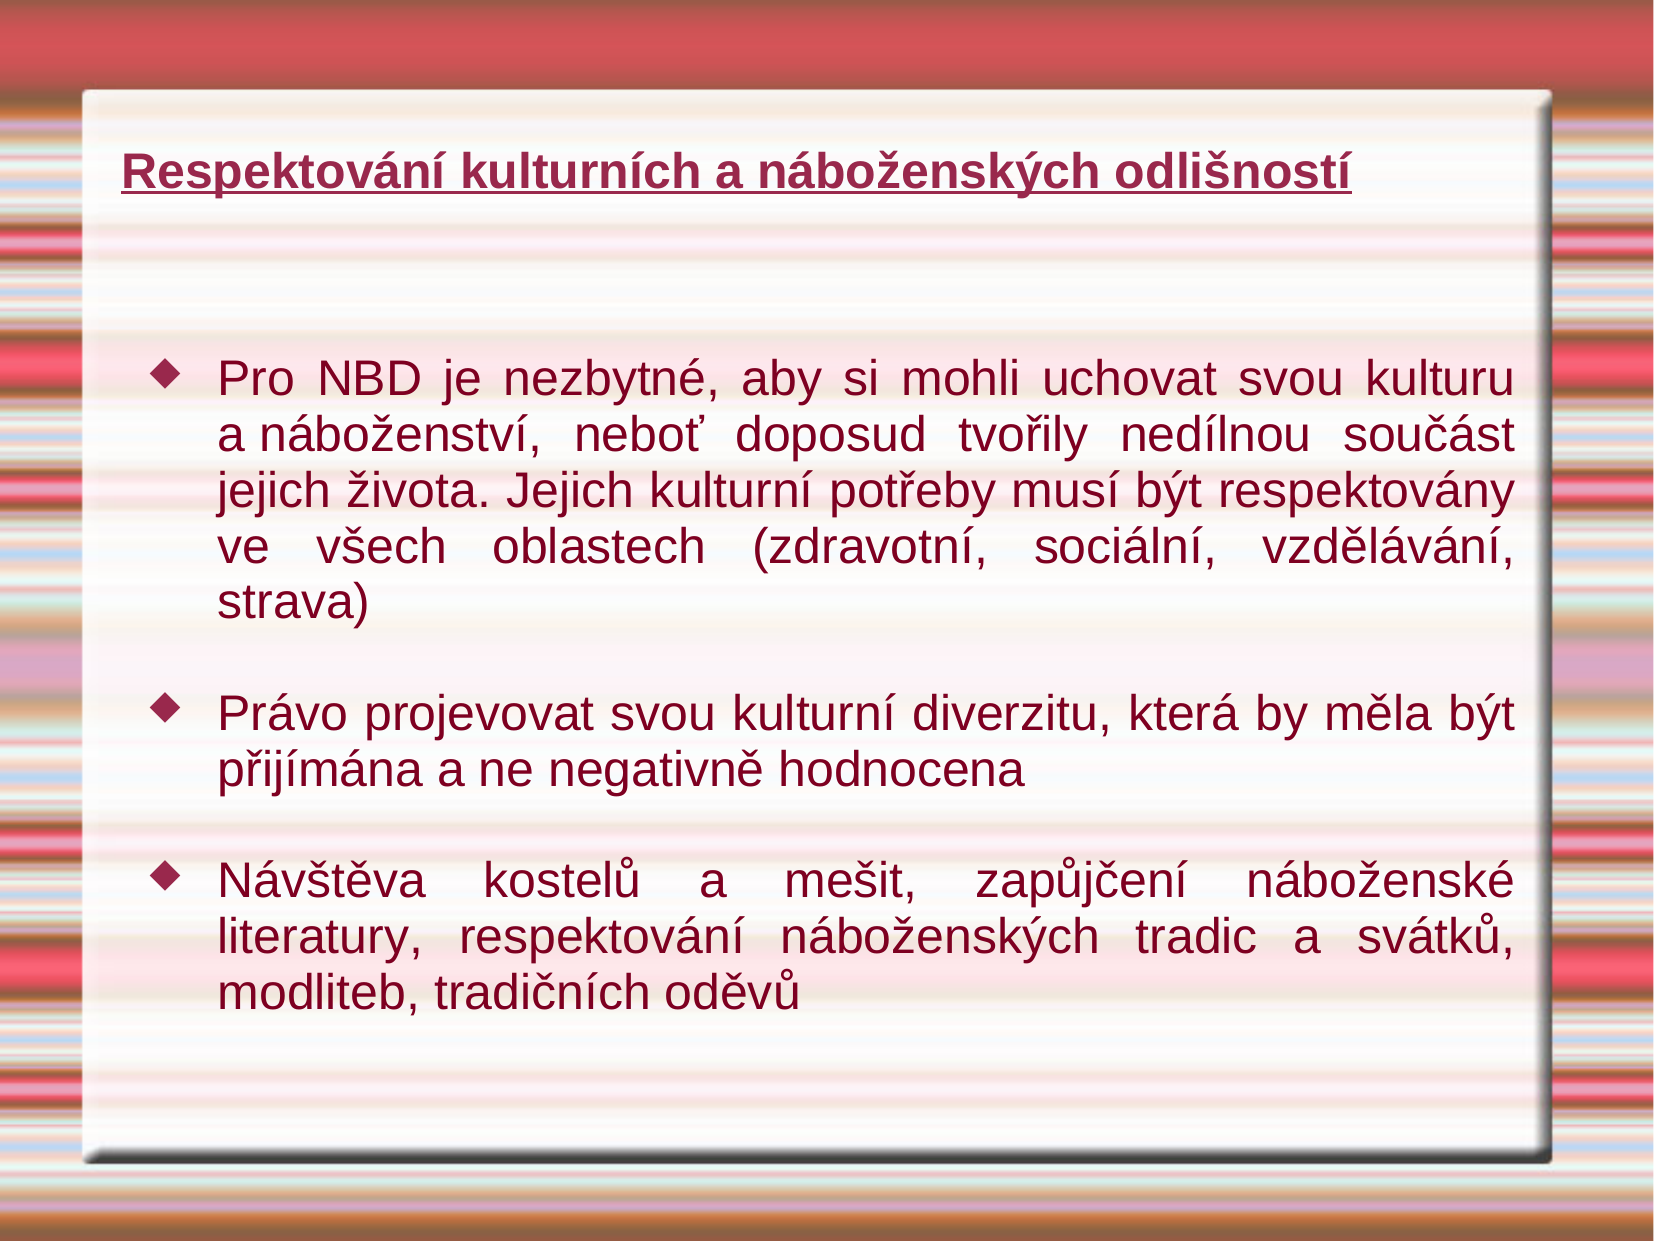

# Respektování kulturních a náboženských odlišností
Pro NBD je nezbytné, aby si mohli uchovat svou kulturu a náboženství, neboť doposud tvořily nedílnou součást jejich života. Jejich kulturní potřeby musí být respektovány ve všech oblastech (zdravotní, sociální, vzdělávání, strava)
Právo projevovat svou kulturní diverzitu, která by měla být přijímána a ne negativně hodnocena
Návštěva kostelů a mešit, zapůjčení náboženské literatury, respektování náboženských tradic a svátků, modliteb, tradičních oděvů